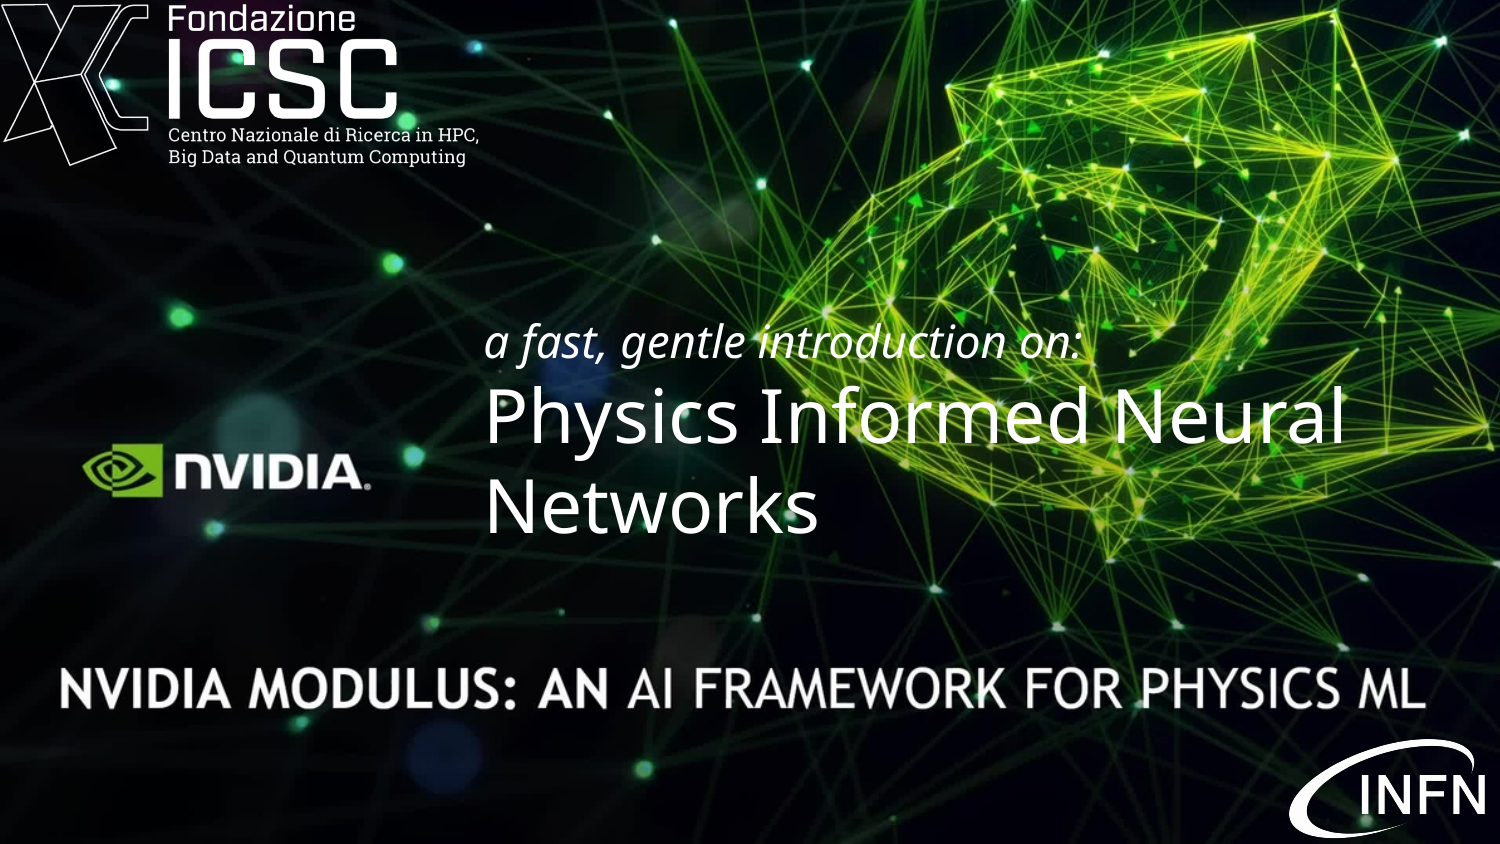

# a fast, gentle introduction on: Physics Informed Neural Networks